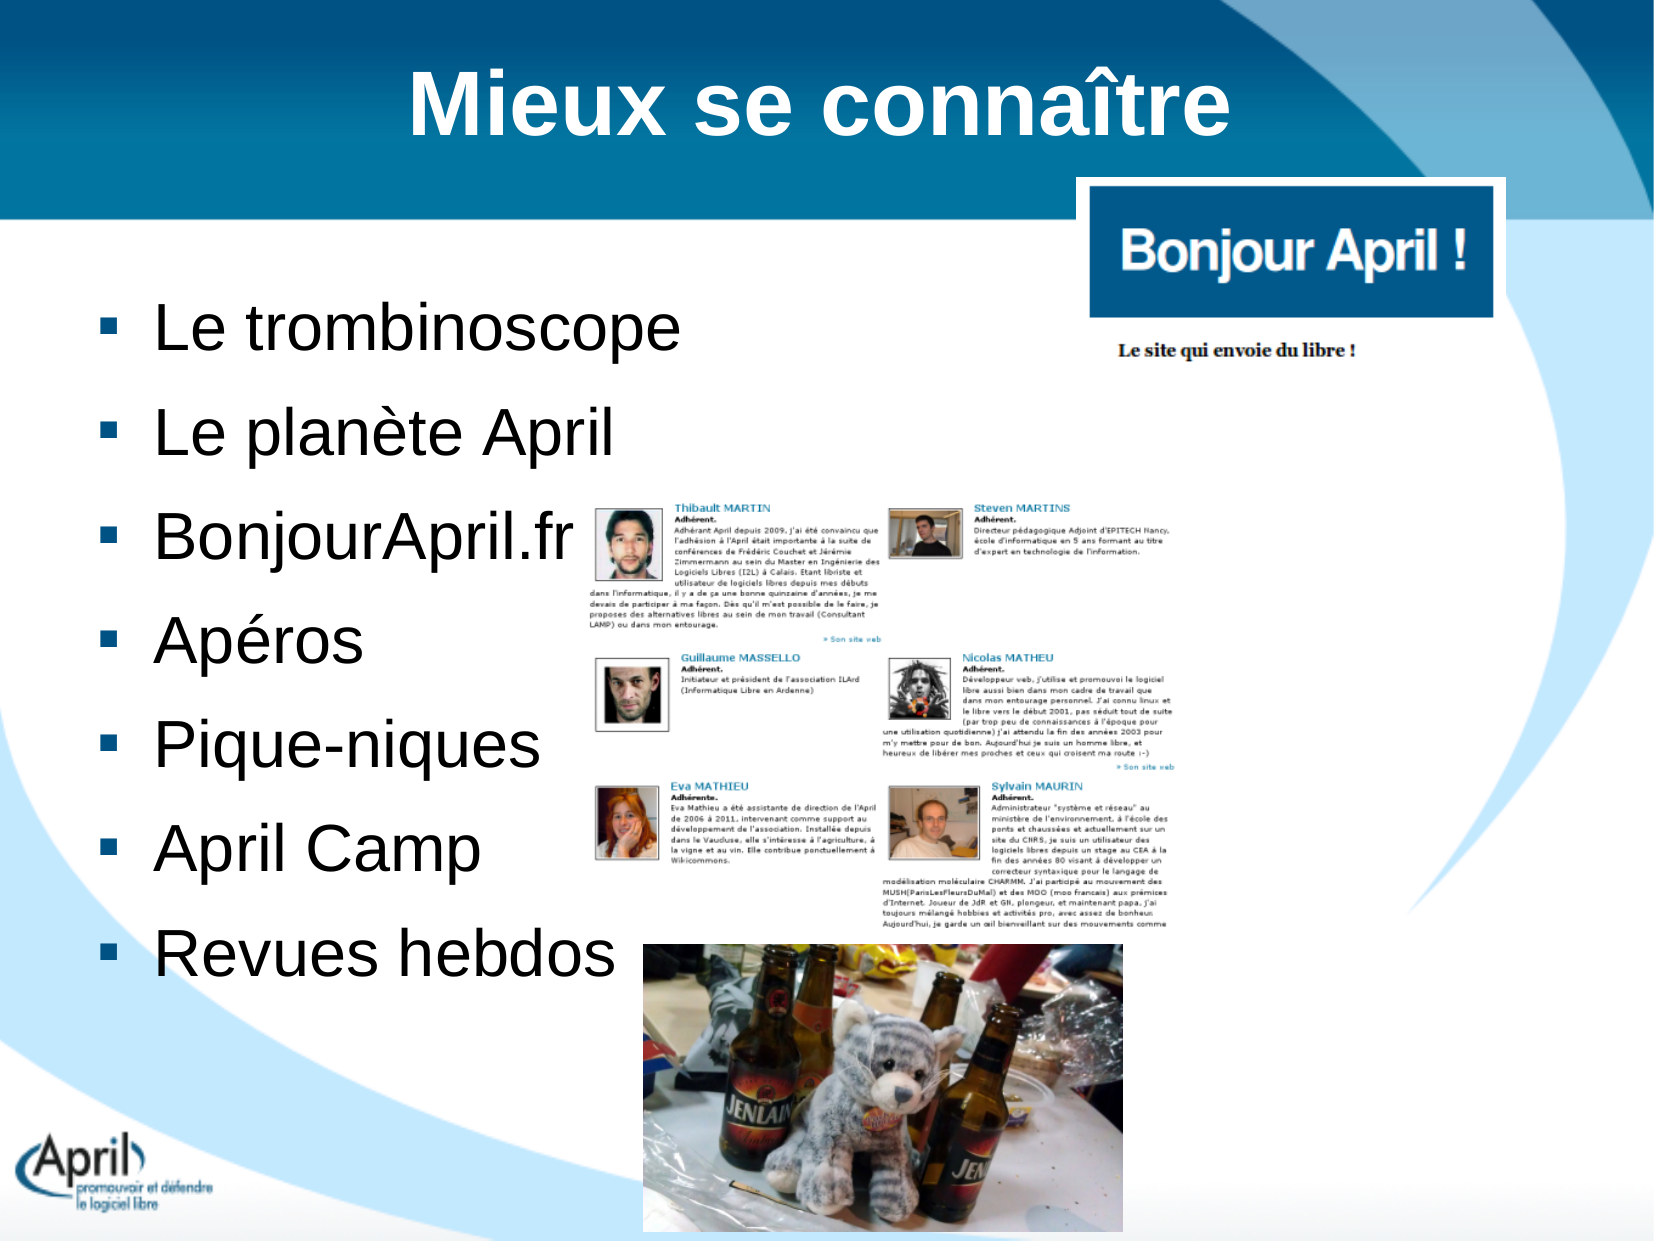

# Mieux se connaître
Le trombinoscope
Le planète April
BonjourApril.fr
Apéros
Pique-niques
April Camp
Revues hebdos